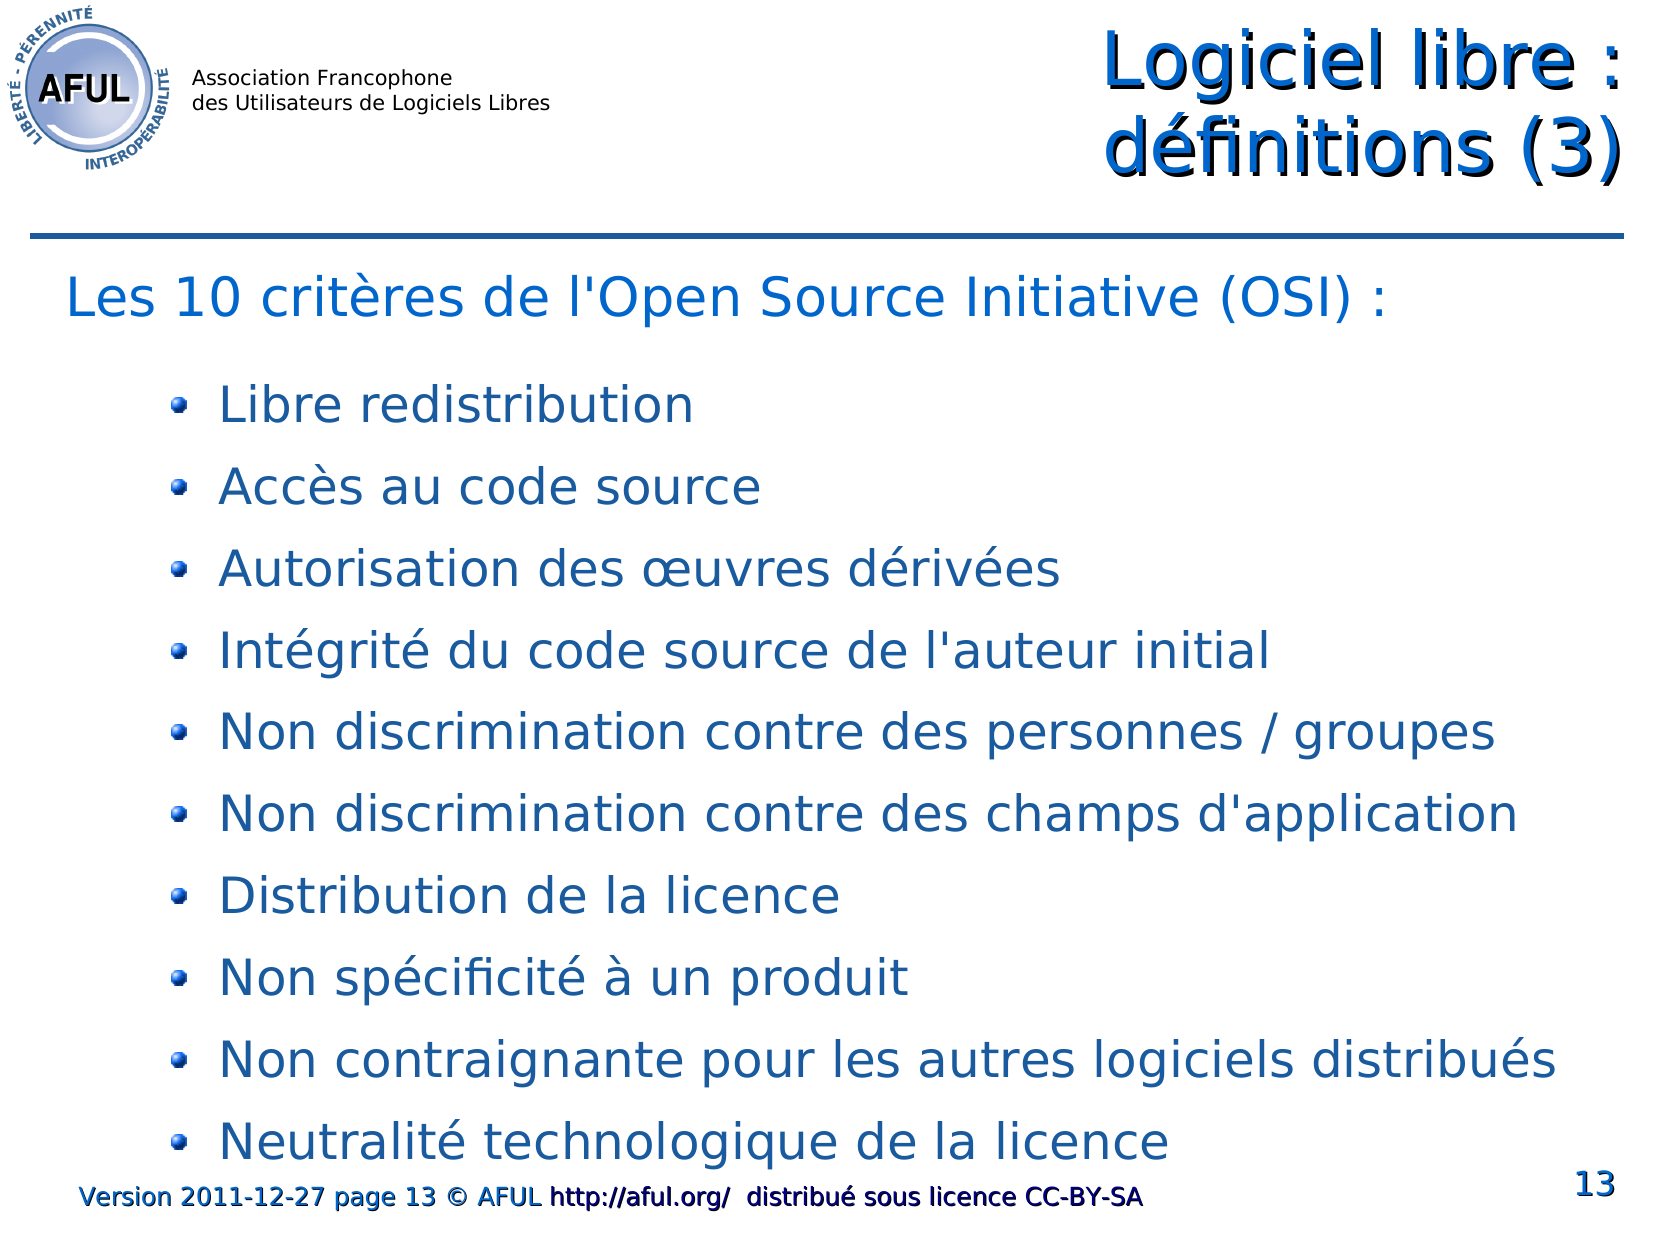

# Logiciel libre : définitions (3)
Les 10 critères de l'Open Source Initiative (OSI) :
Libre redistribution
Accès au code source
Autorisation des œuvres dérivées
Intégrité du code source de l'auteur initial
Non discrimination contre des personnes / groupes
Non discrimination contre des champs d'application
Distribution de la licence
Non spécificité à un produit
Non contraignante pour les autres logiciels distribués
Neutralité technologique de la licence